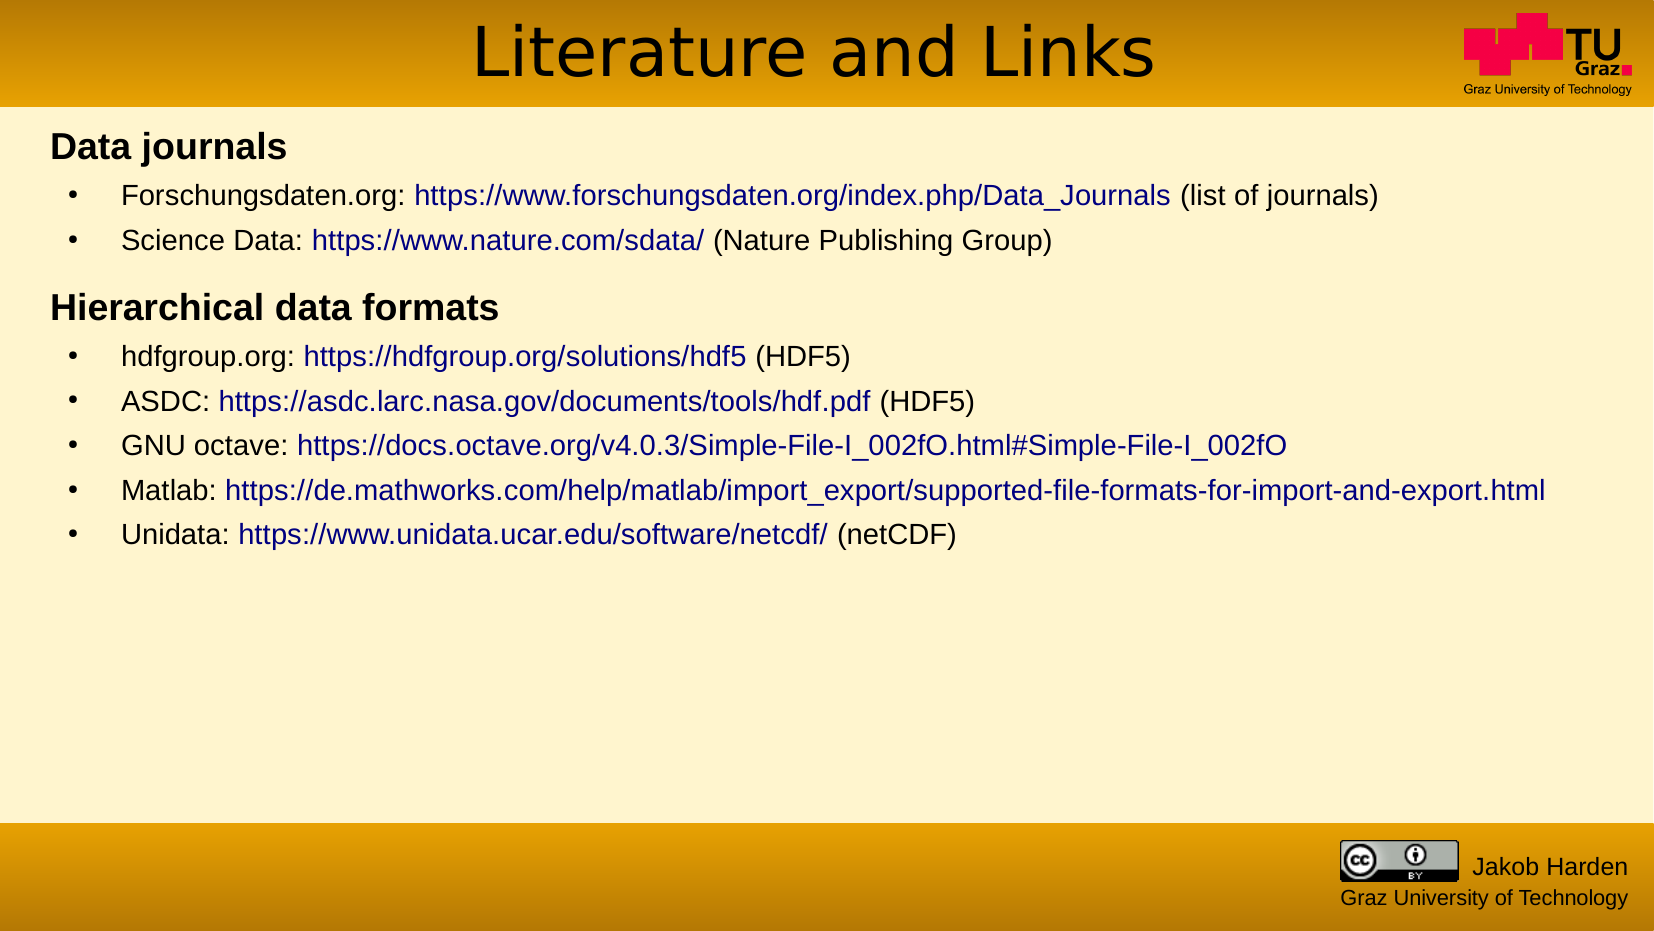

# Literature and Links
Data journals
Forschungsdaten.org: https://www.forschungsdaten.org/index.php/Data_Journals (list of journals)
Science Data: https://www.nature.com/sdata/ (Nature Publishing Group)
Hierarchical data formats
hdfgroup.org: https://hdfgroup.org/solutions/hdf5 (HDF5)
ASDC: https://asdc.larc.nasa.gov/documents/tools/hdf.pdf (HDF5)
GNU octave: https://docs.octave.org/v4.0.3/Simple-File-I_002fO.html#Simple-File-I_002fO
Matlab: https://de.mathworks.com/help/matlab/import_export/supported-file-formats-for-import-and-export.html
Unidata: https://www.unidata.ucar.edu/software/netcdf/ (netCDF)